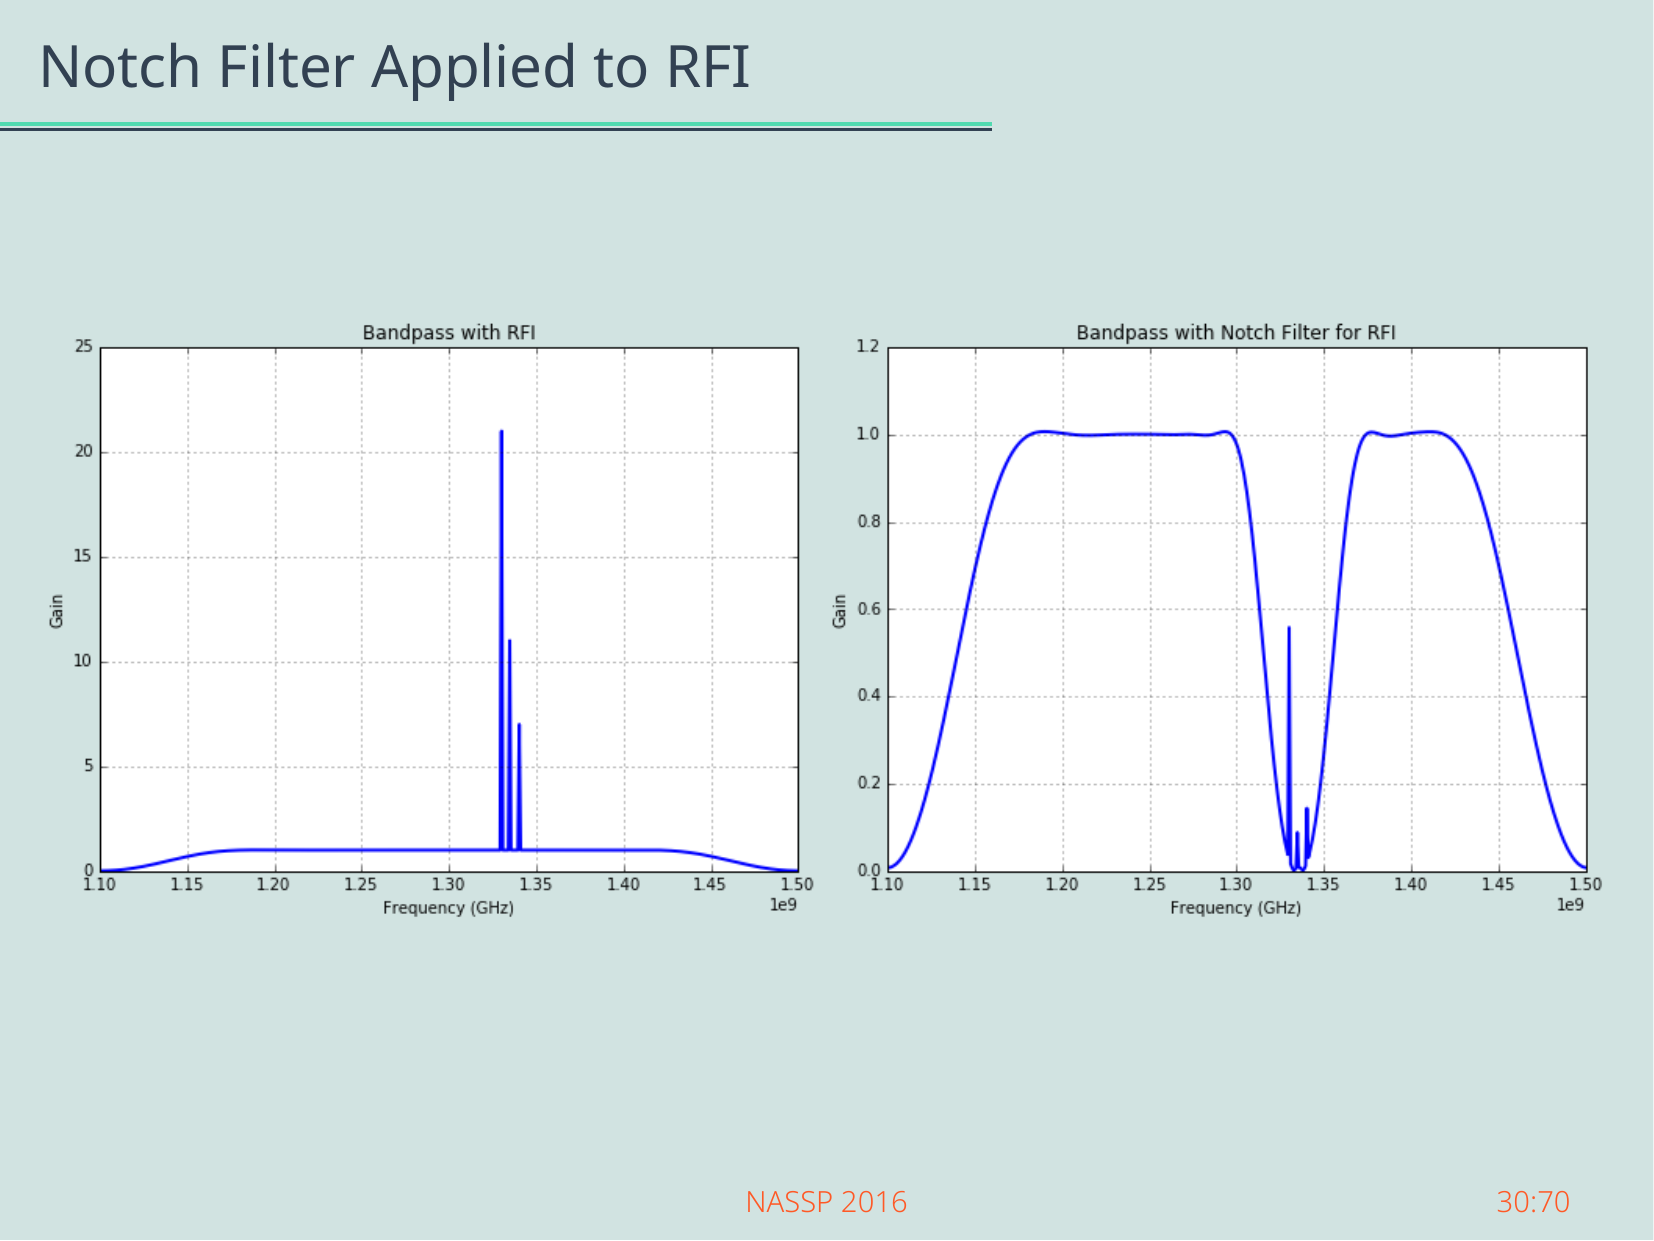

Notch Filter Applied to RFI
NASSP 2016
30